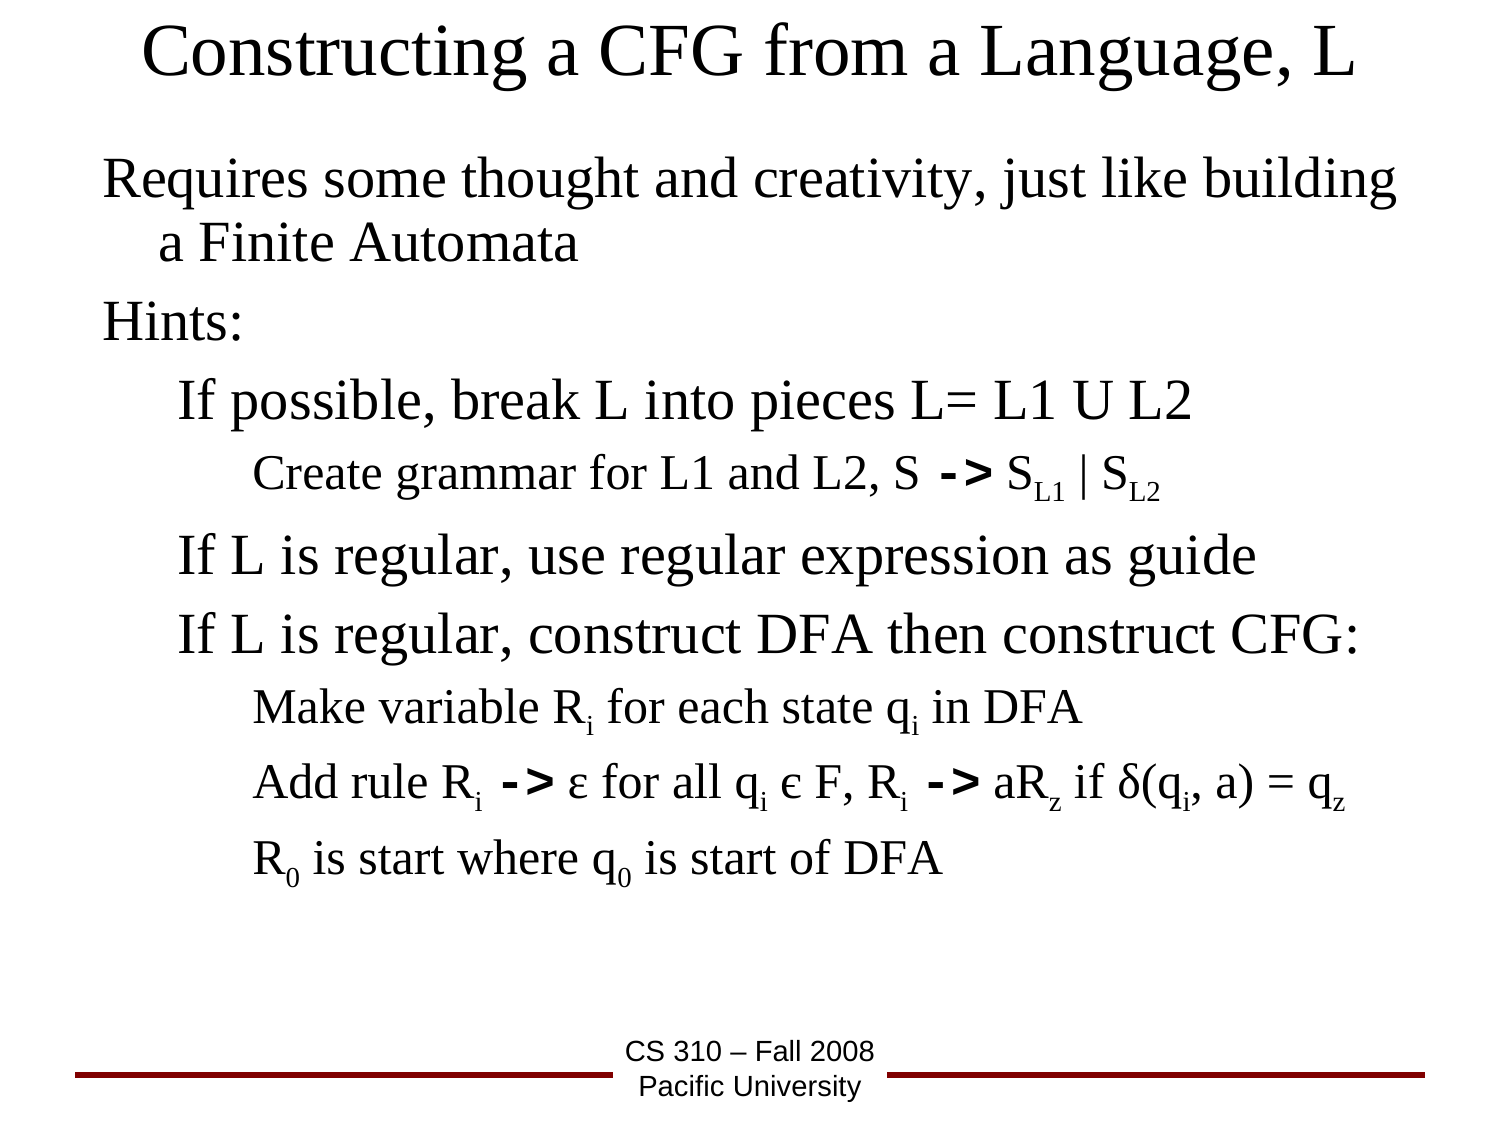

# Constructing a CFG from a Language, L
Requires some thought and creativity, just like building a Finite Automata
Hints:
If possible, break L into pieces L= L1 U L2
Create grammar for L1 and L2, S -> SL1 | SL2
If L is regular, use regular expression as guide
If L is regular, construct DFA then construct CFG:
Make variable Ri for each state qi in DFA
Add rule Ri -> ε for all qi є F, Ri -> aRz if δ(qi, a) = qz
R0 is start where q0 is start of DFA